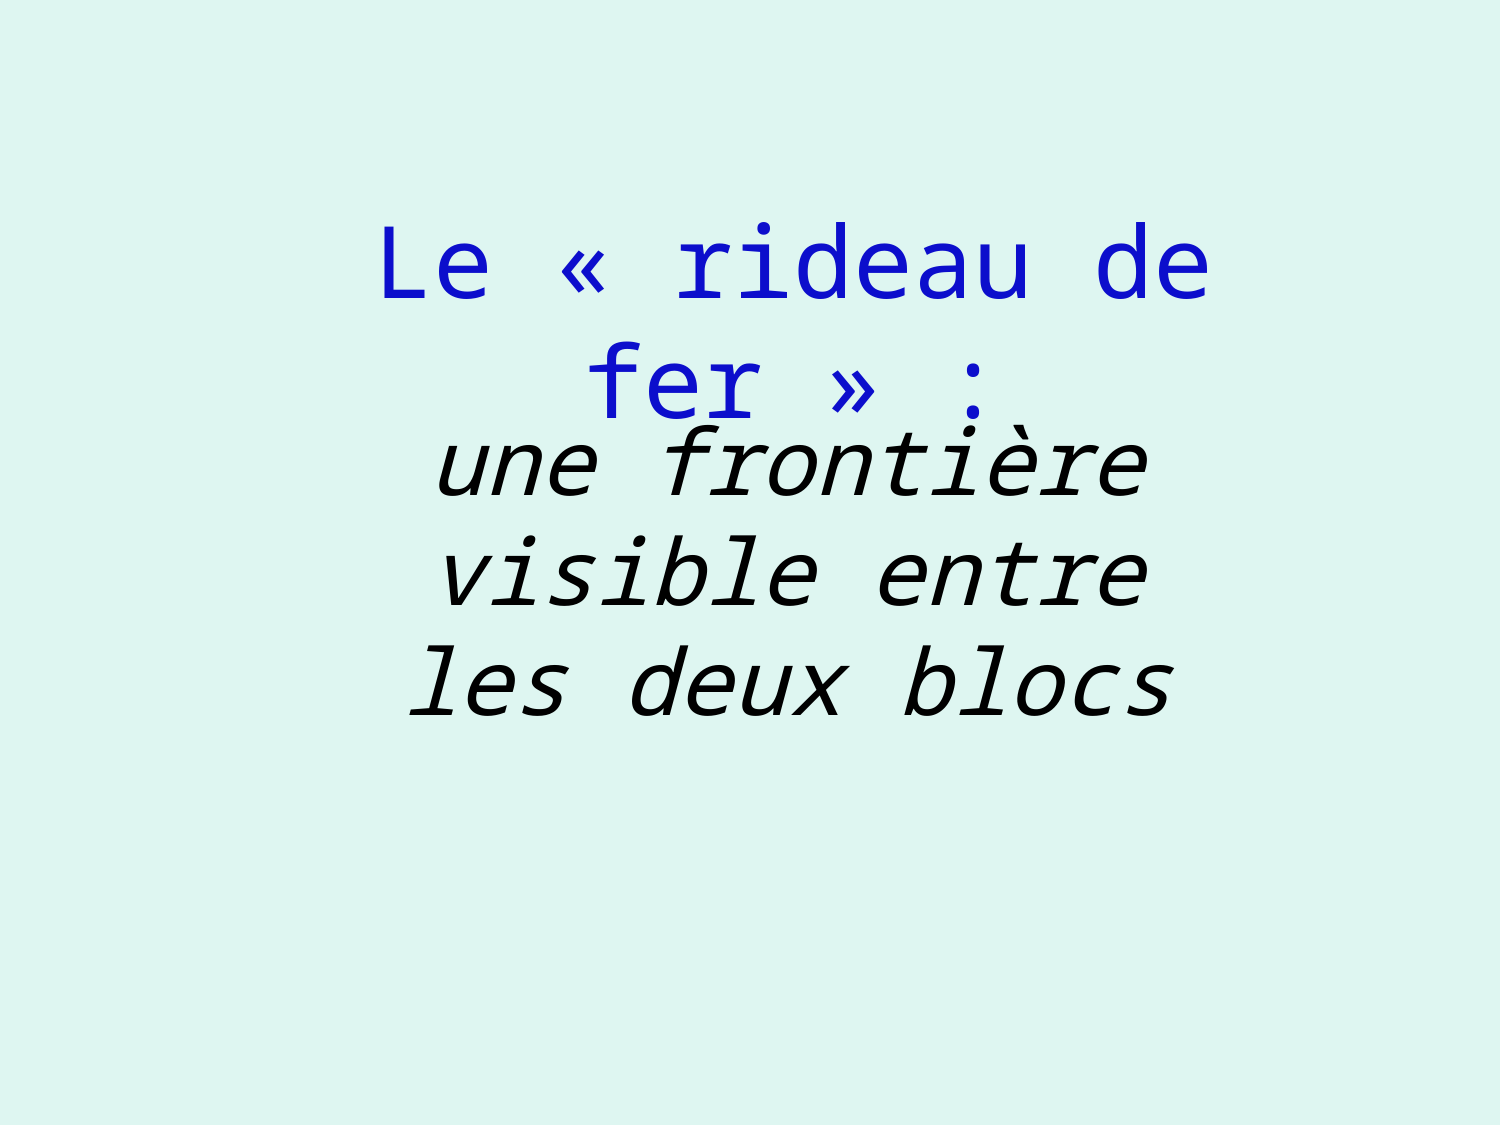

# Le « rideau de fer » :
une frontière visible entre les deux blocs